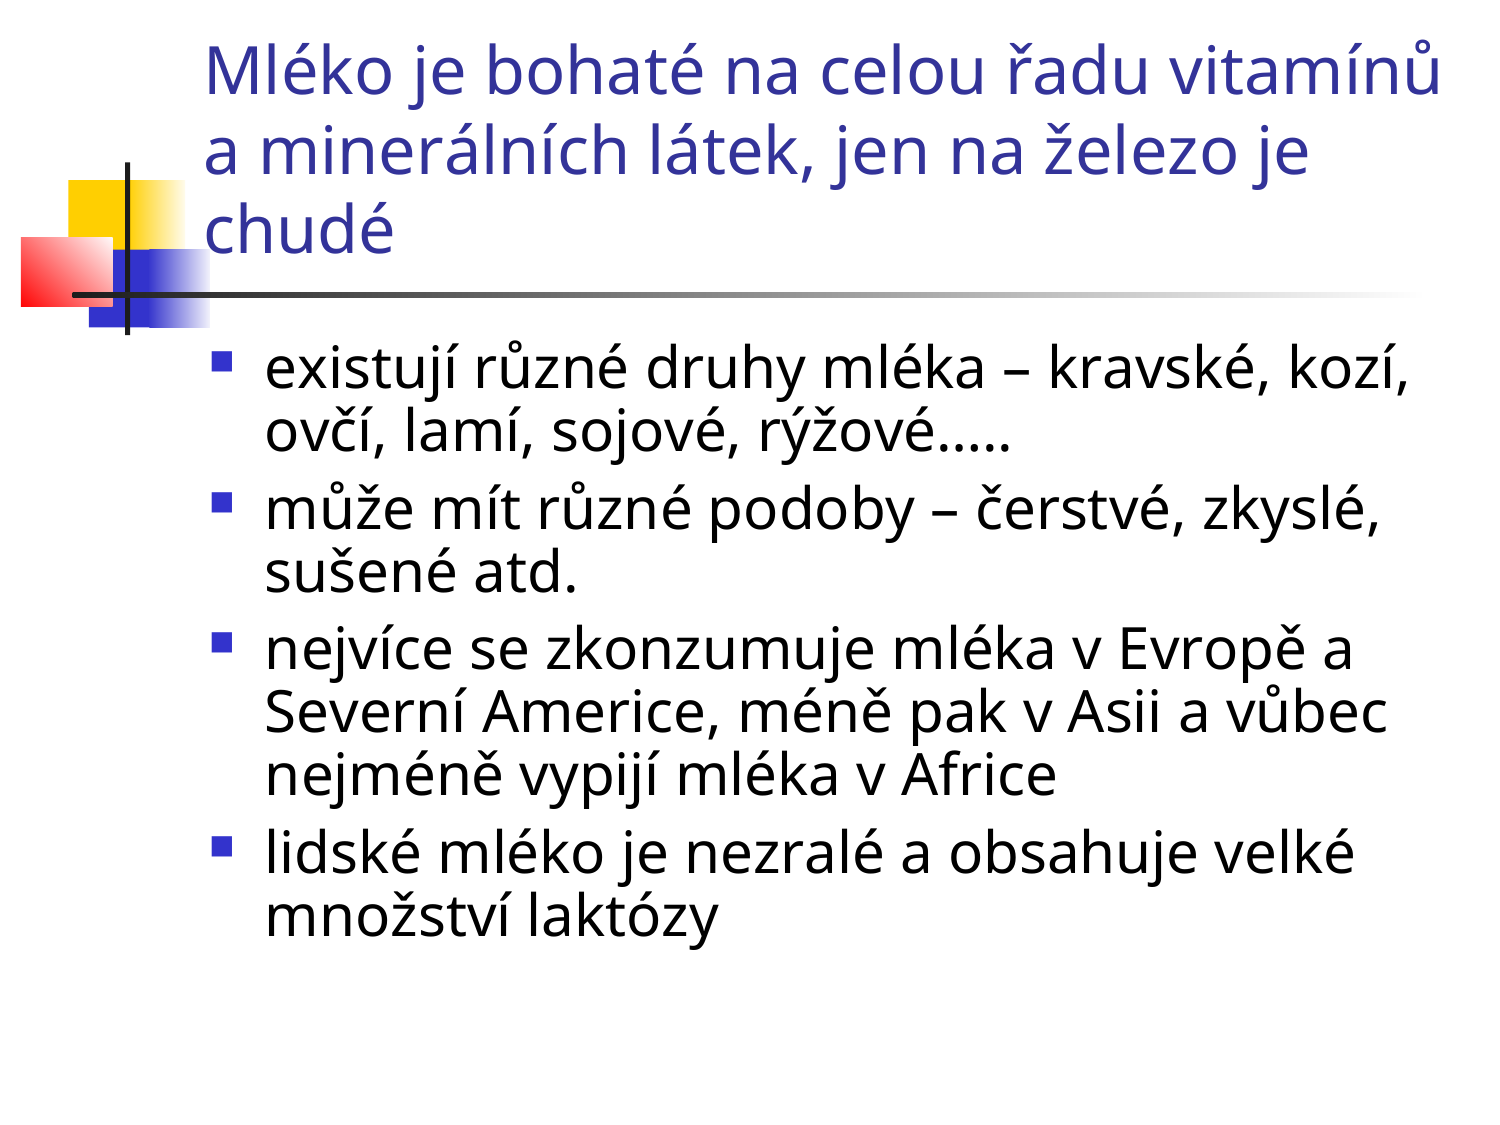

# Mléko je bohaté na celou řadu vitamínů a minerálních látek, jen na železo je chudé
existují různé druhy mléka – kravské, kozí, ovčí, lamí, sojové, rýžové…..
může mít různé podoby – čerstvé, zkyslé, sušené atd.
nejvíce se zkonzumuje mléka v Evropě a Severní Americe, méně pak v Asii a vůbec nejméně vypijí mléka v Africe
lidské mléko je nezralé a obsahuje velké množství laktózy